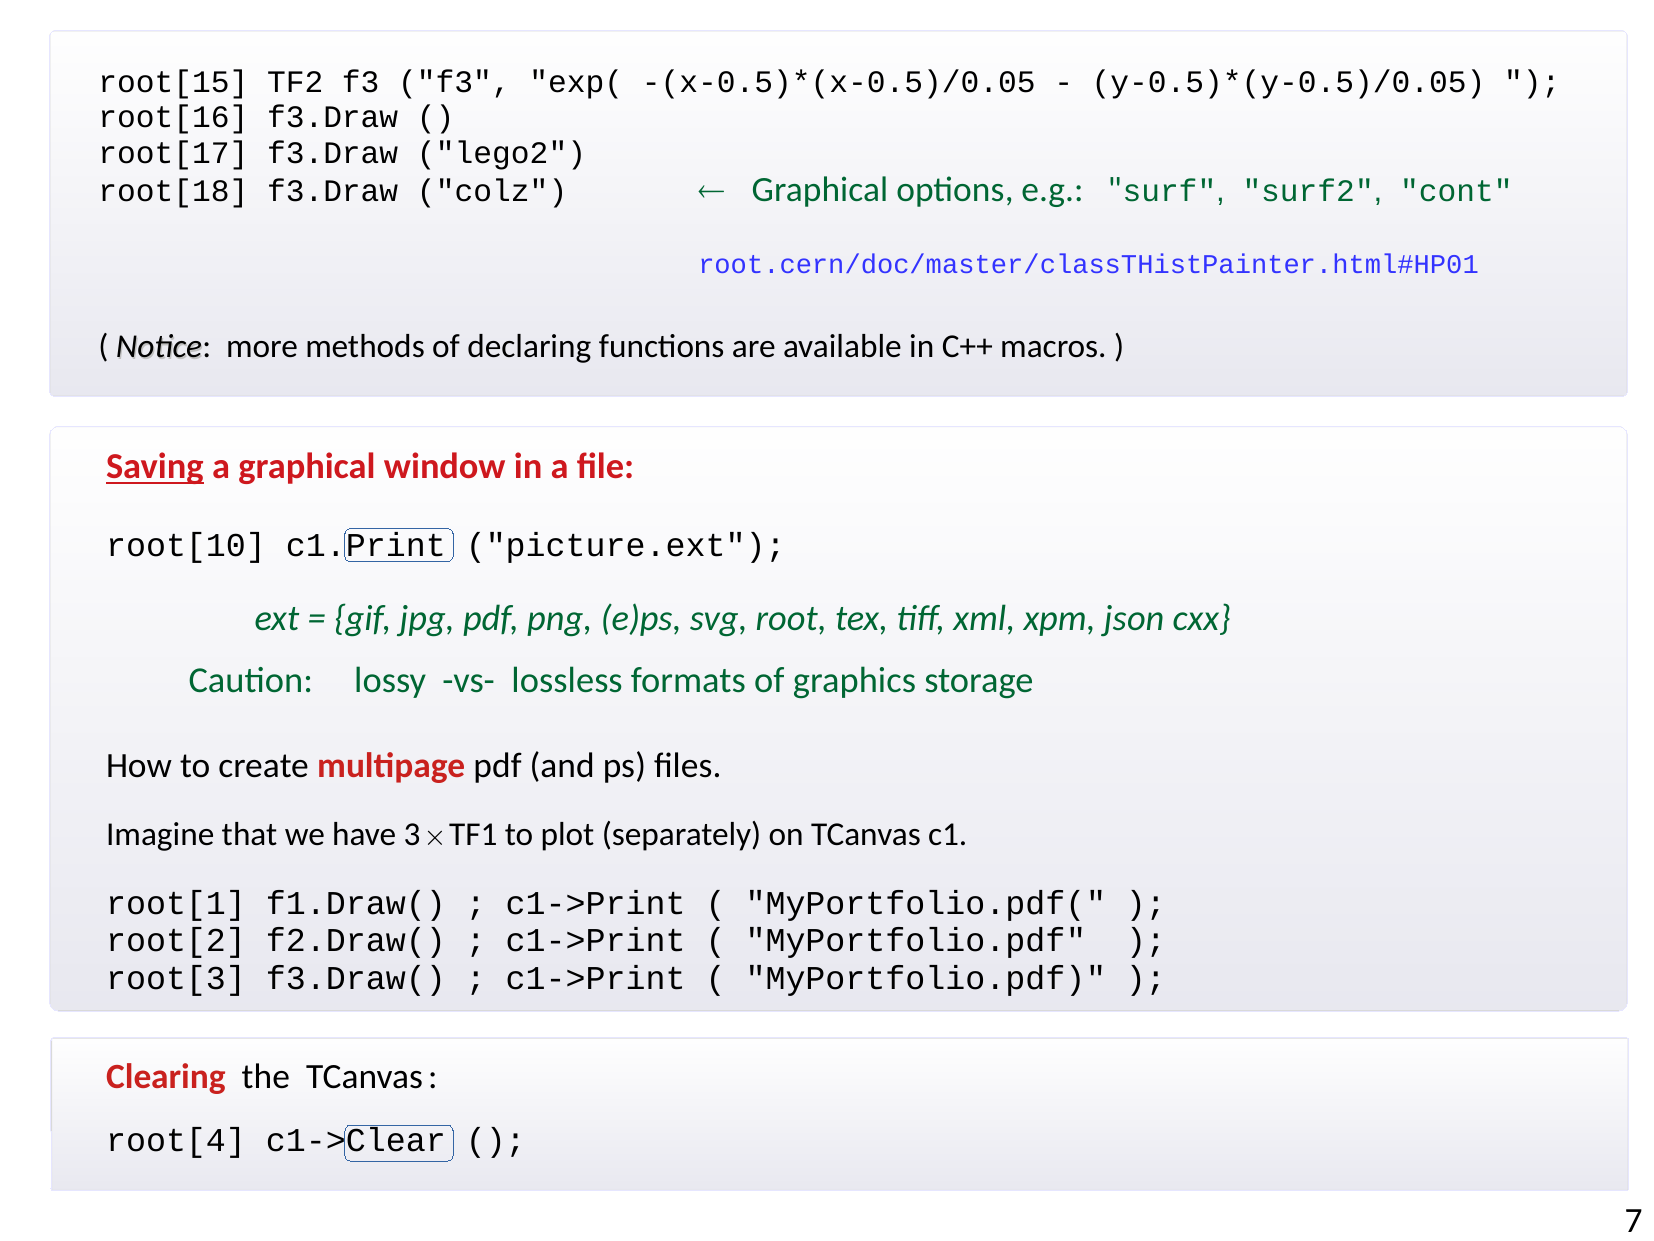

root[15] TF2 f3 ("f3", "exp( -(x-0.5)*(x-0.5)/0.05 - (y-0.5)*(y-0.5)/0.05) ");
root[16] f3.Draw ()
root[17] f3.Draw ("lego2")
root[18] f3.Draw ("colz") 		 Graphical options, e.g.: "surf", "surf2", "cont"
							 	root.cern/doc/master/classTHistPainter.html#HP01
( Notice: more methods of declaring functions are available in C++ macros. )
Saving a graphical window in a file:
root[10] c1.Print ("picture.ext");
 ext = {gif, jpg, pdf, png, (e)ps, svg, root, tex, tiff, xml, xpm, json cxx}
 Caution: lossy -vs- lossless formats of graphics storage
How to create multipage pdf (and ps) files.
Imagine that we have 3 × TF1 to plot (separately) on TCanvas c1.
root[1] f1.Draw() ; c1->Print ( "MyPortfolio.pdf(" );
root[2] f2.Draw() ; c1->Print ( "MyPortfolio.pdf" );
root[3] f3.Draw() ; c1->Print ( "MyPortfolio.pdf)" );
Clearing the TCanvas :
root[4] c1->Clear ();